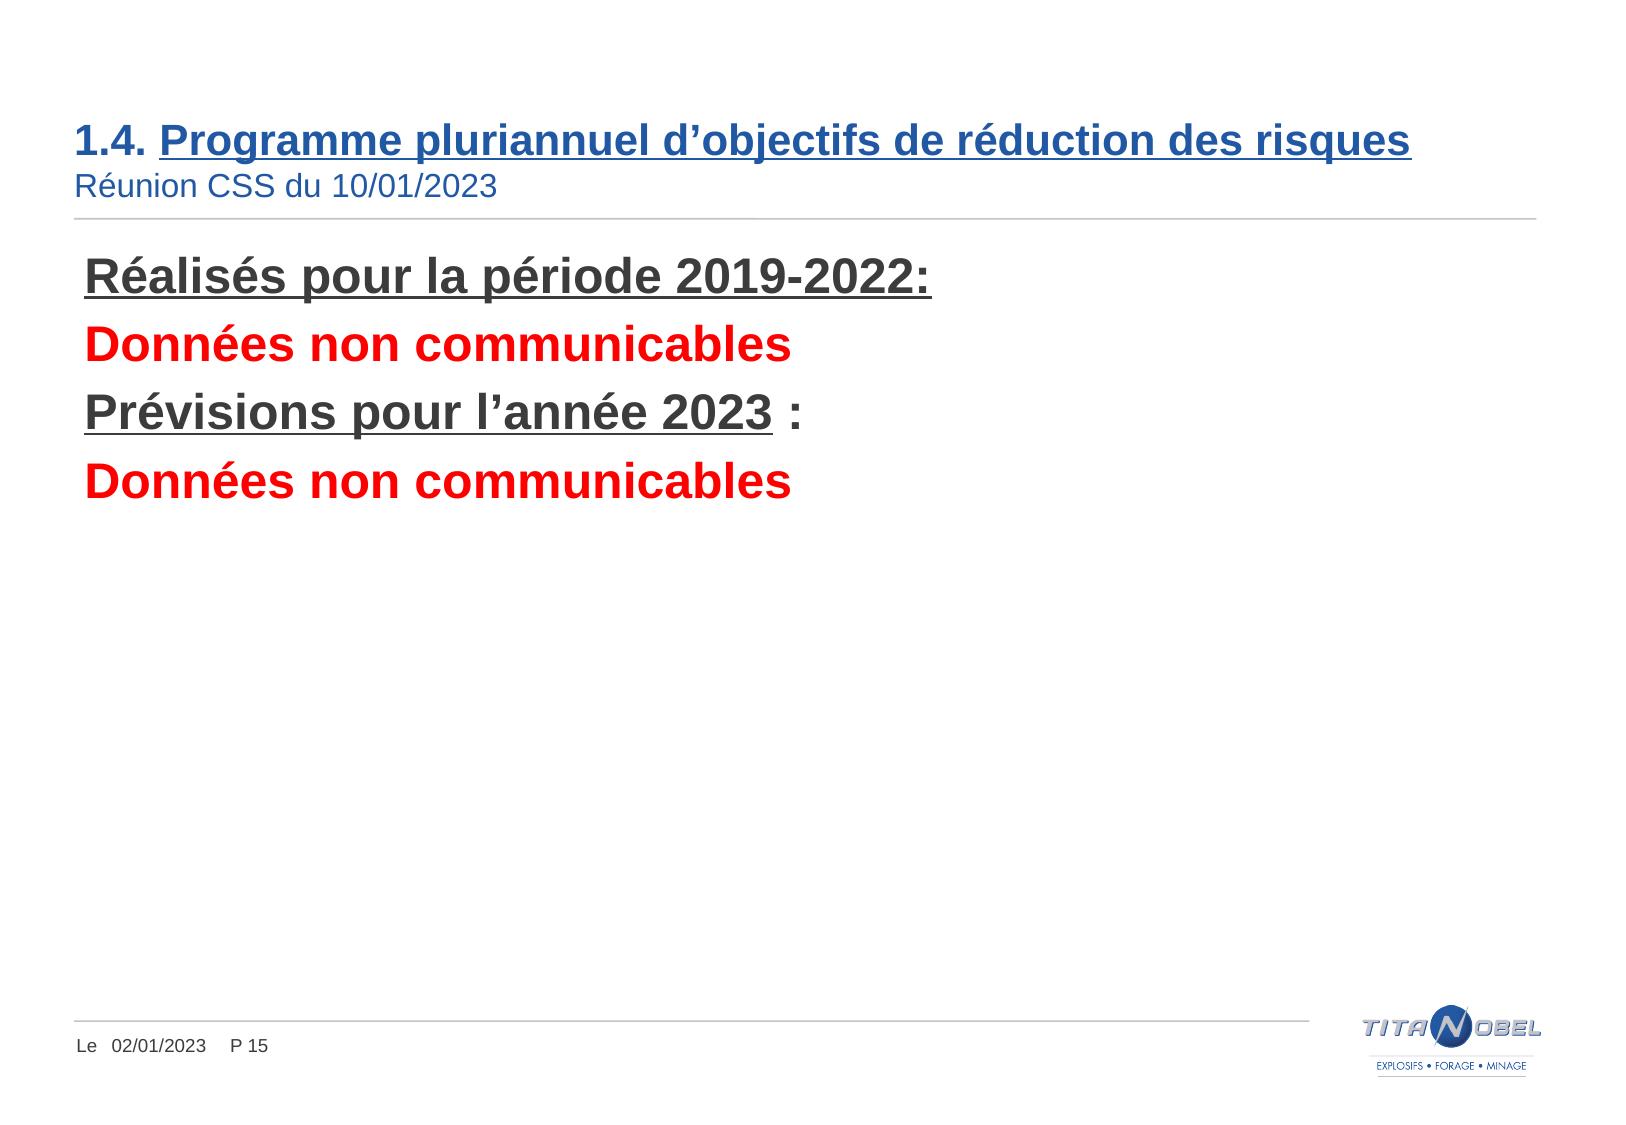

# 1.4. Programme pluriannuel d’objectifs de réduction des risques Réunion CSS du 10/01/2023
Réalisés pour la période 2019-2022:
Données non communicables
Prévisions pour l’année 2023 :
Données non communicables
02/01/2023